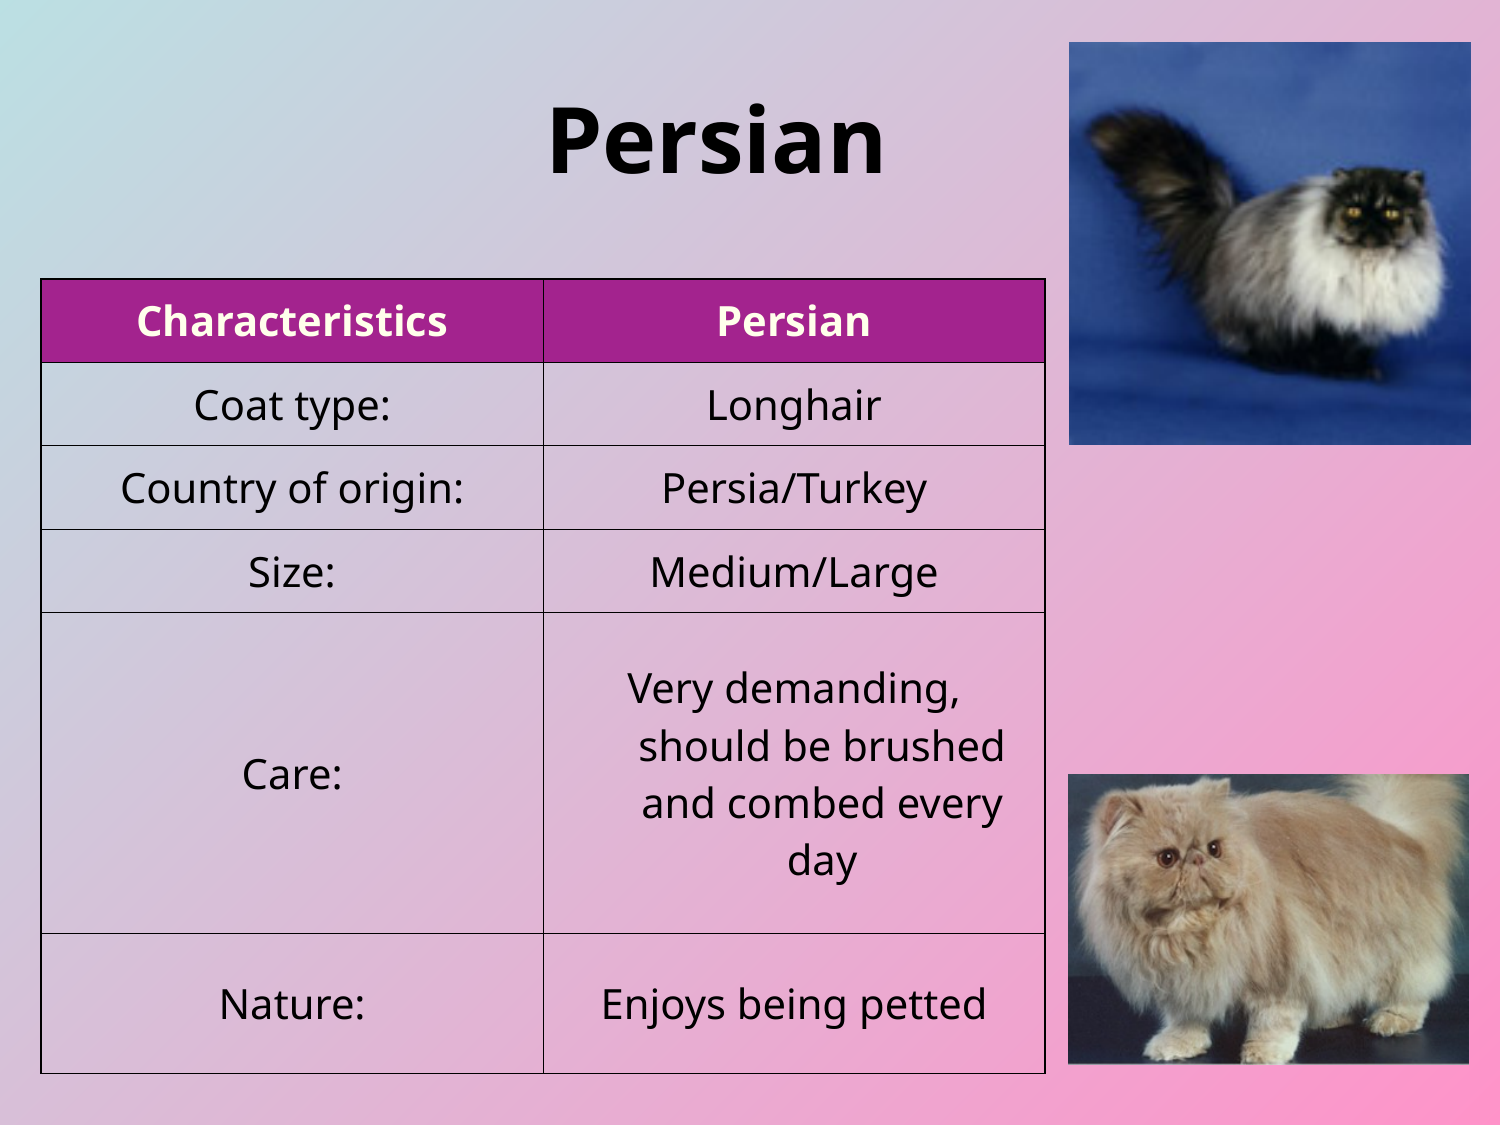

# Persian
| Characteristics | Persian |
| --- | --- |
| Coat type: | Longhair |
| Country of origin: | Persia/Turkey |
| Size: | Medium/Large |
| Care: | Very demanding, should be brushed and combed every day |
| Nature: | Enjoys being petted |